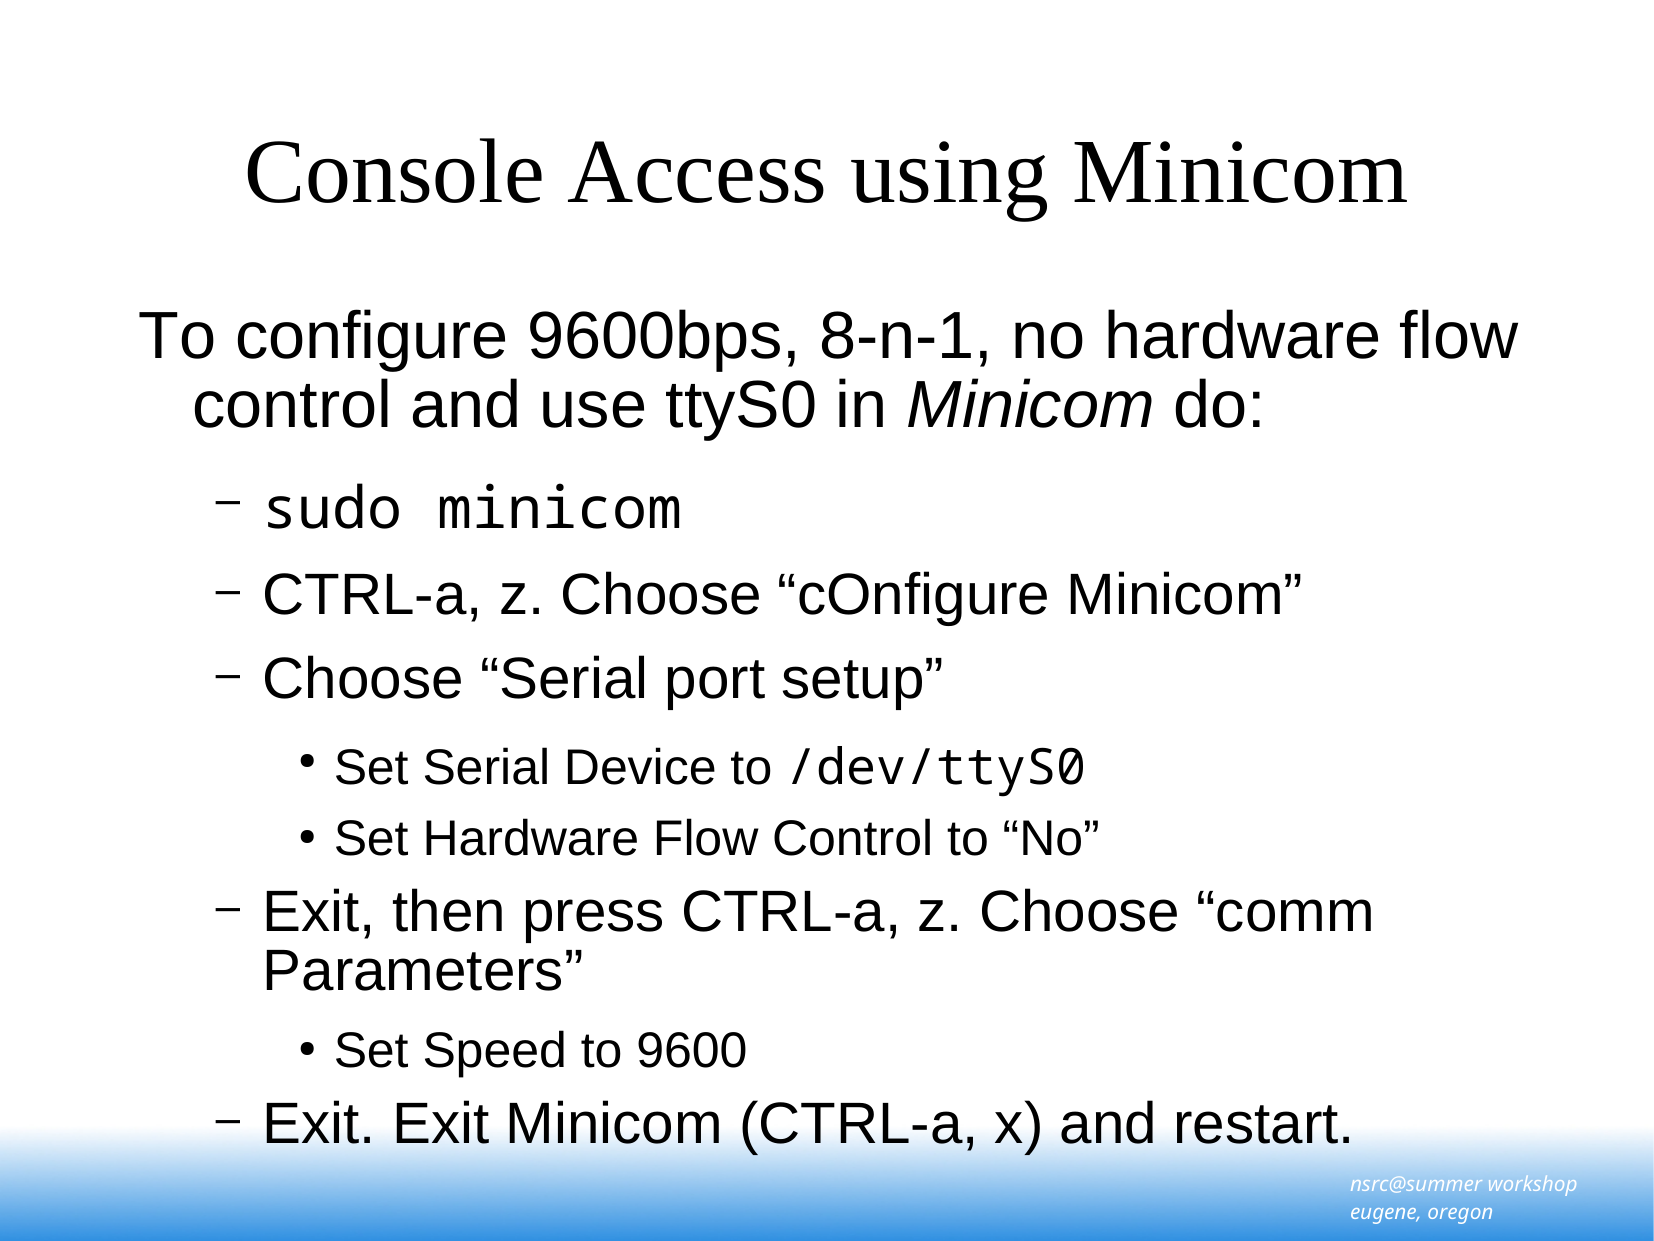

# Console Access using Minicom
To configure 9600bps, 8-n-1, no hardware flow control and use ttyS0 in Minicom do:
sudo minicom
CTRL-a, z. Choose “cOnfigure Minicom”
Choose “Serial port setup”
Set Serial Device to /dev/ttyS0
Set Hardware Flow Control to “No”
Exit, then press CTRL-a, z. Choose “comm Parameters”
Set Speed to 9600
Exit. Exit Minicom (CTRL-a, x) and restart.